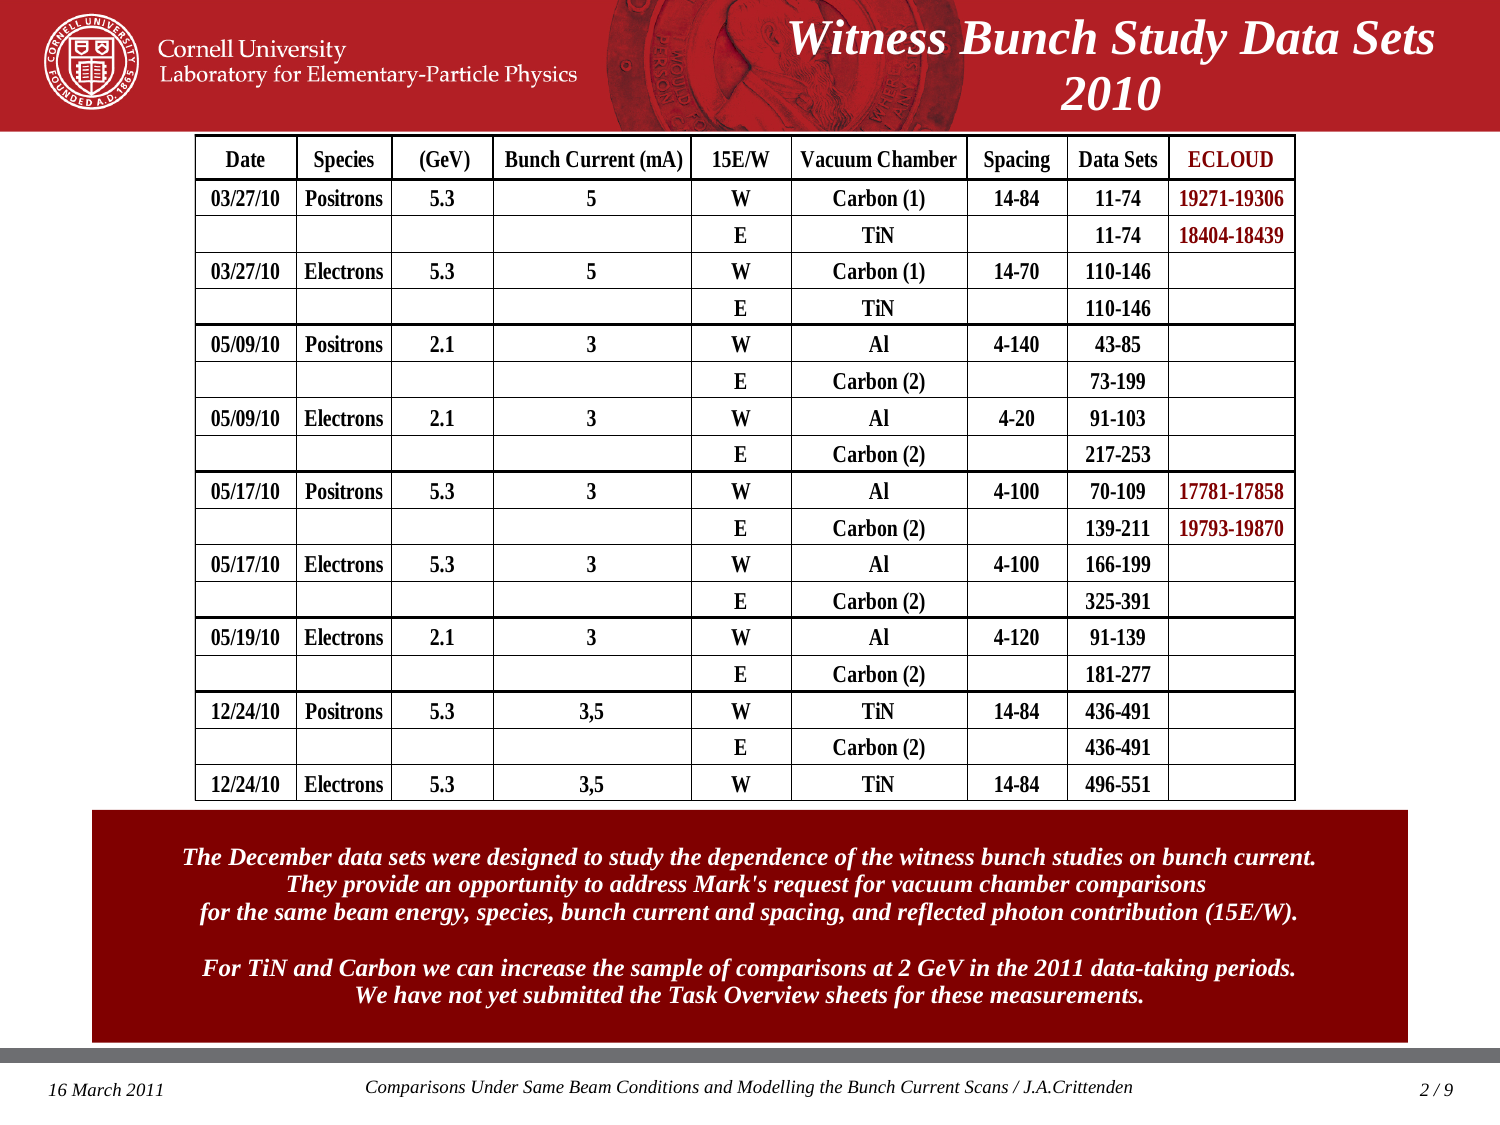

# Witness Bunch Study Data Sets 2010
The December data sets were designed to study the dependence of the witness bunch studies on bunch current.
They provide an opportunity to address Mark's request for vacuum chamber comparisons
for the same beam energy, species, bunch current and spacing, and reflected photon contribution (15E/W).
For TiN and Carbon we can increase the sample of comparisons at 2 GeV in the 2011 data-taking periods.
We have not yet submitted the Task Overview sheets for these measurements.